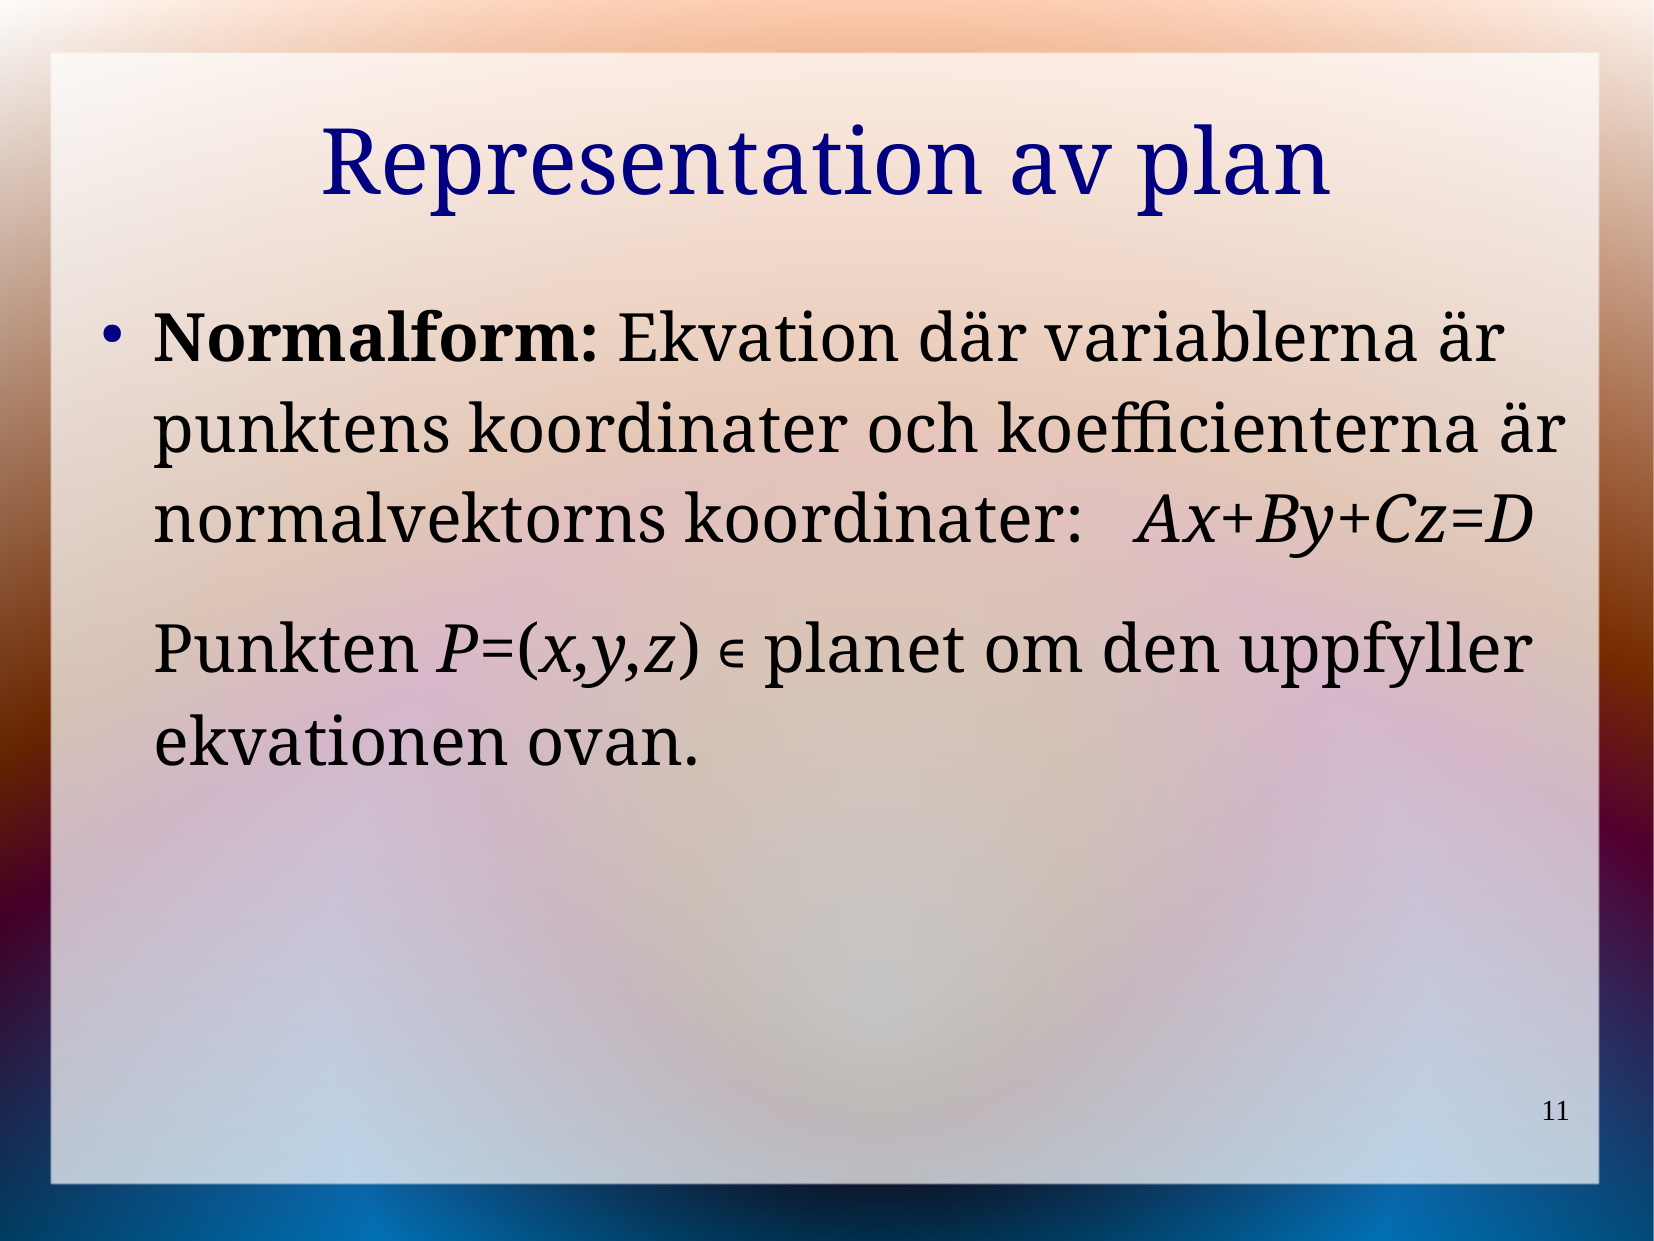

# Representation av plan
Normalform: Ekvation där variablerna är punktens koordinater och koefficienterna är normalvektorns koordinater: Ax+By+Cz=D
Punkten P=(x,y,z) ∊ planet om den uppfyller ekvationen ovan.
11